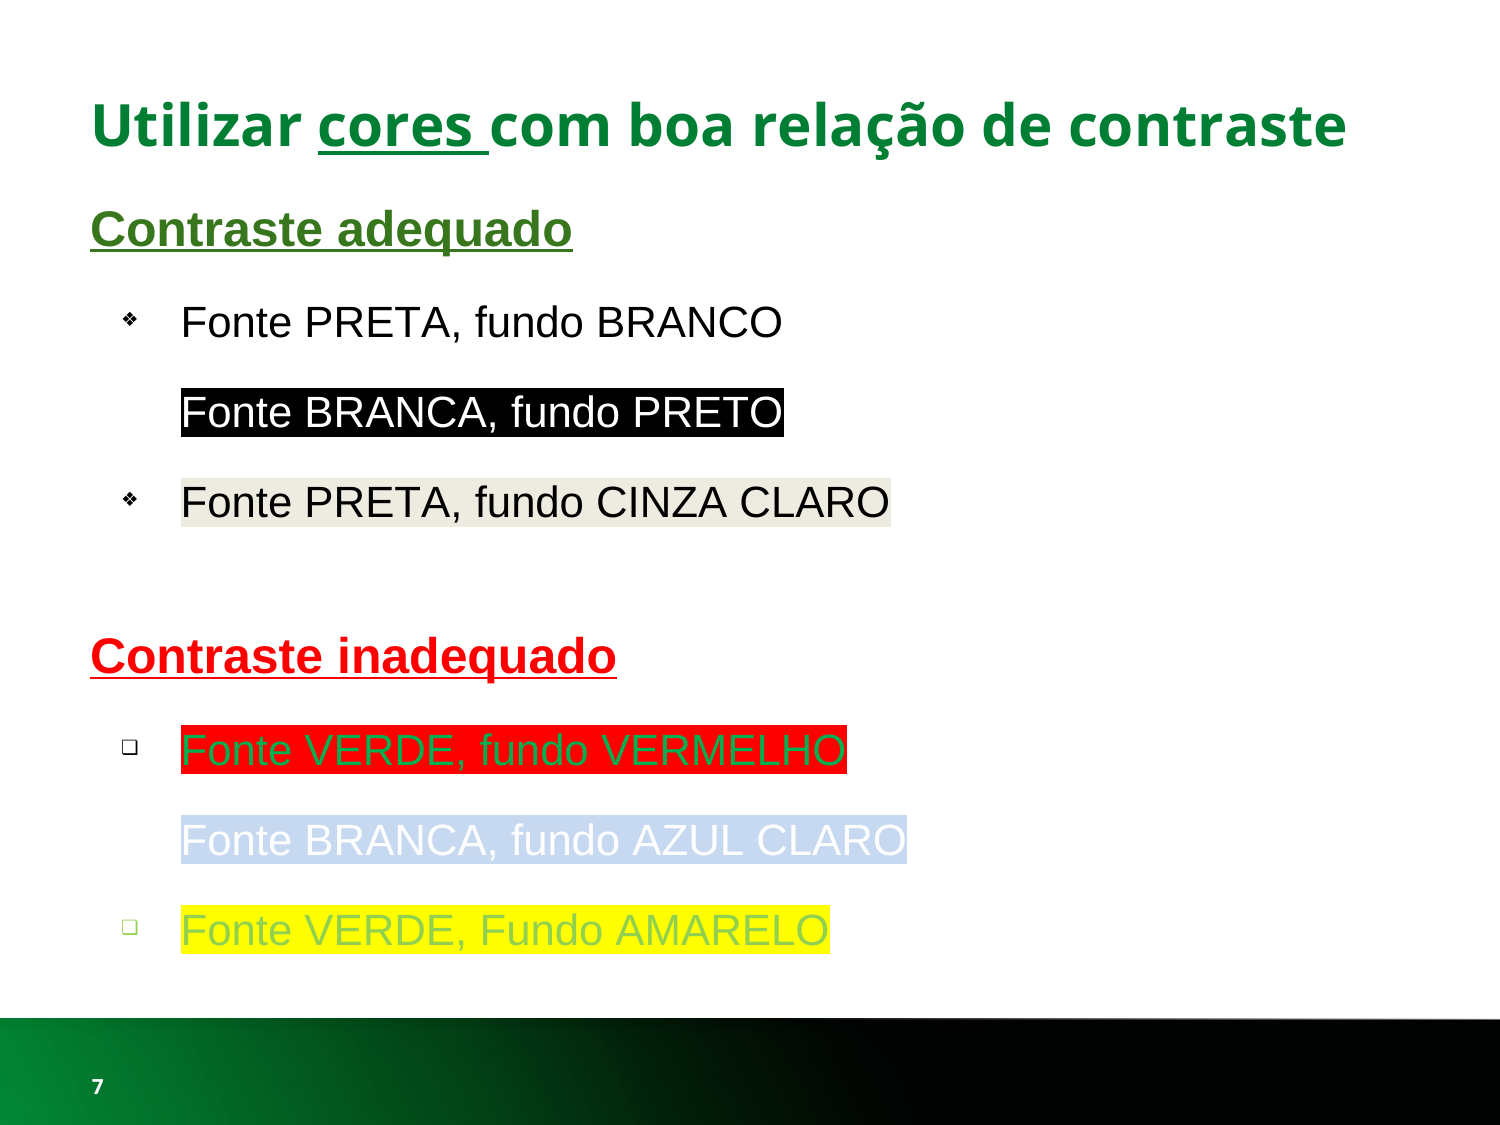

# Utilizar cores com boa relação de contraste
Contraste adequado
Fonte PRETA, fundo BRANCO
Fonte BRANCA, fundo PRETO
Fonte PRETA, fundo CINZA CLARO
Contraste inadequado
Fonte VERDE, fundo VERMELHO
Fonte BRANCA, fundo AZUL CLARO
Fonte VERDE, Fundo AMARELO